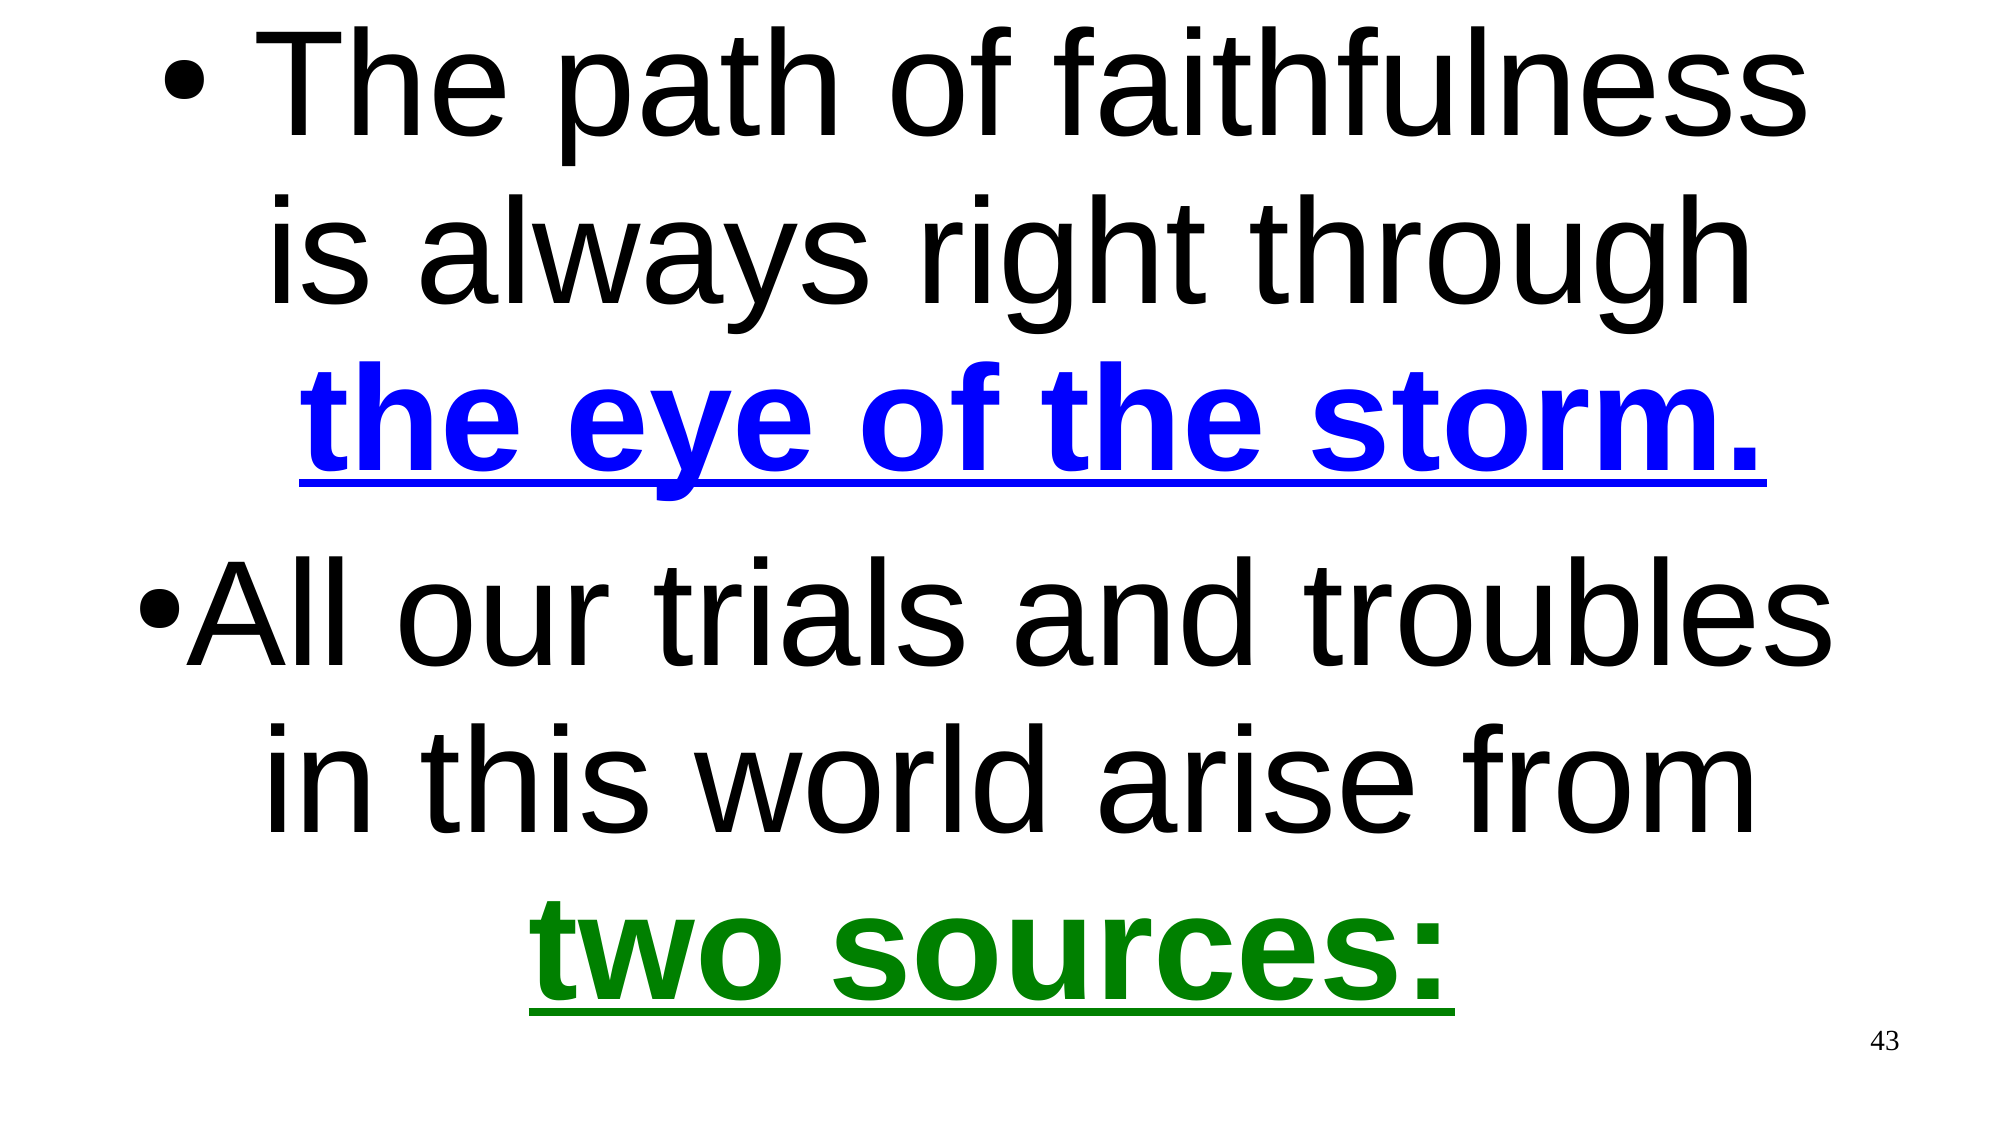

# The path of faithfulness is always right through the eye of the storm.
All our trials and troubles
in this world arise from
two sources:
43